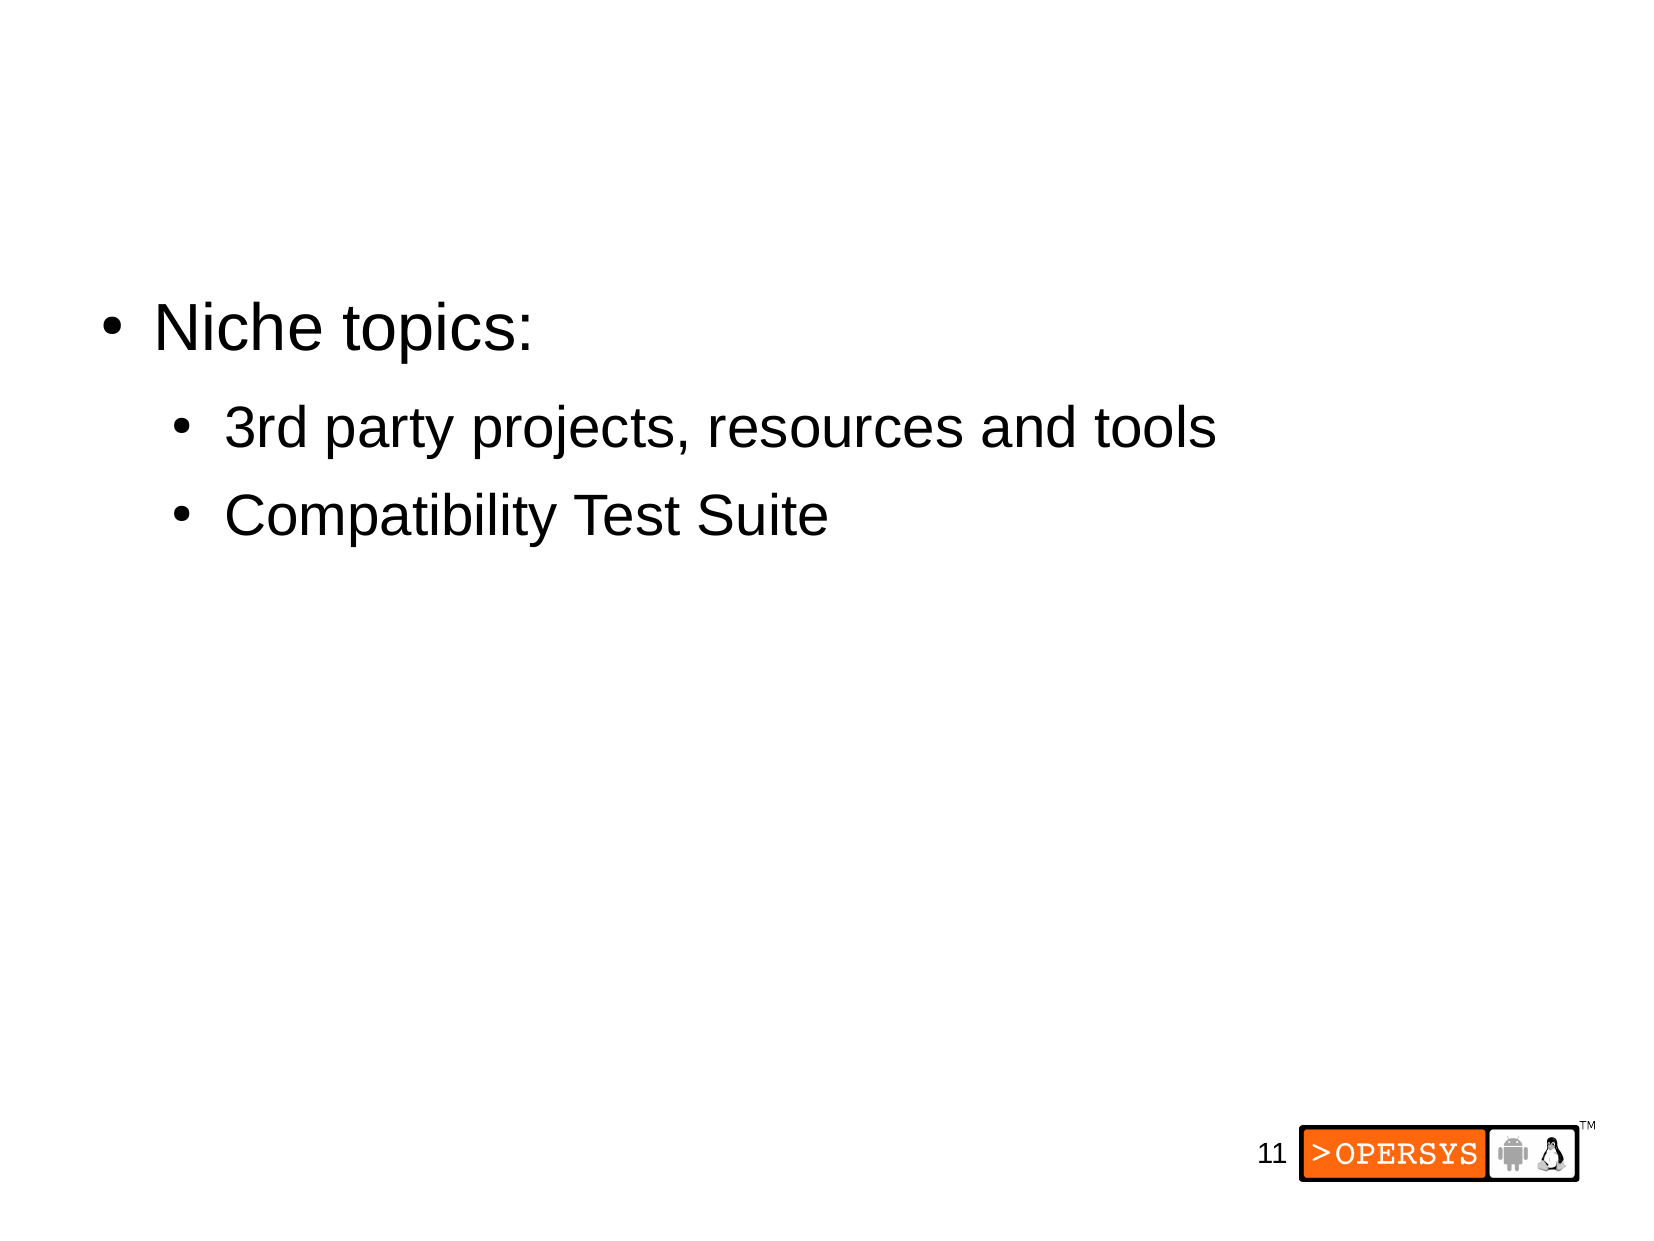

# Niche topics:
3rd party projects, resources and tools
Compatibility Test Suite